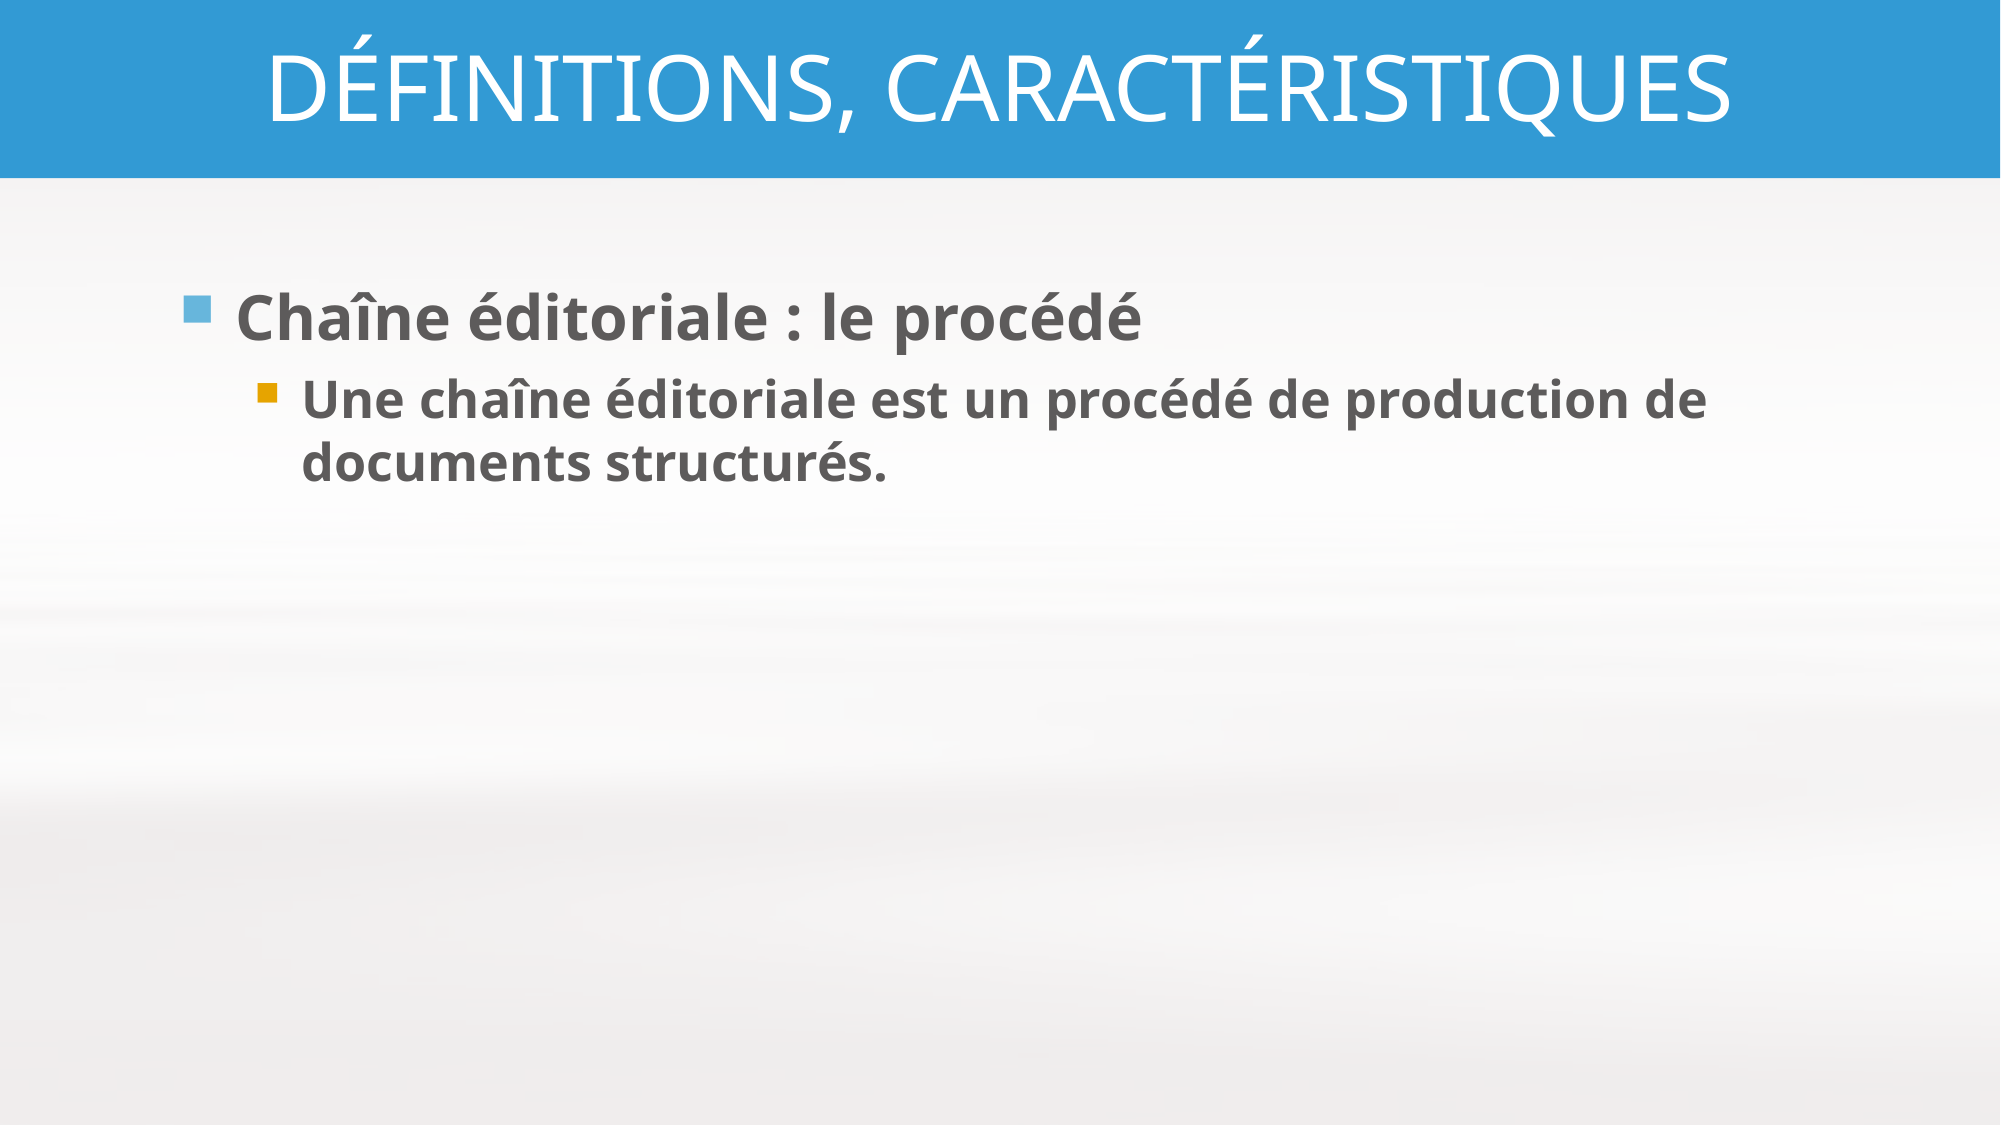

Définitions, caractéristiques
Chaîne éditoriale : le procédé
Une chaîne éditoriale est un procédé de production de documents structurés.